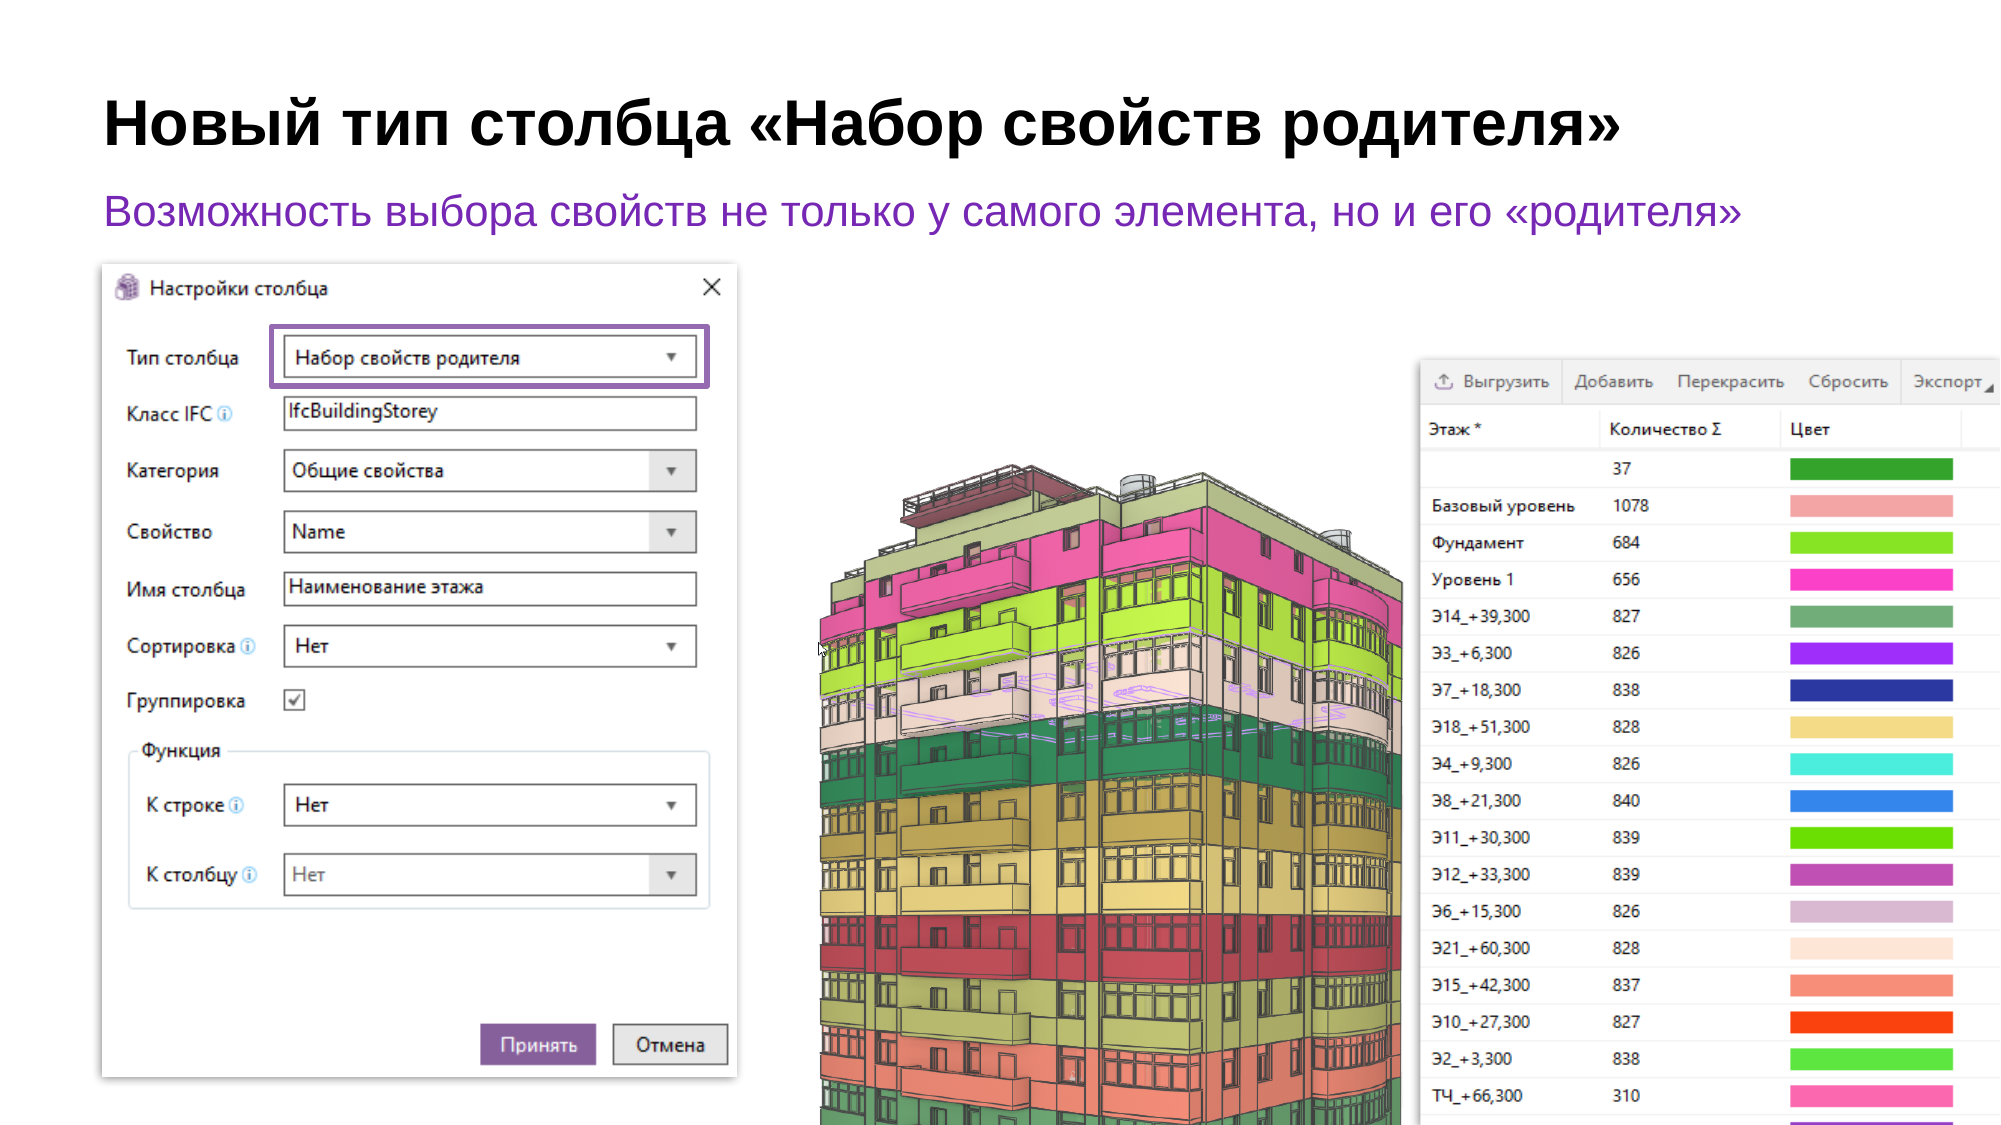

Новый тип столбца «Набор свойств родителя»
Возможность выбора свойств не только у самого элемента, но и его «родителя»